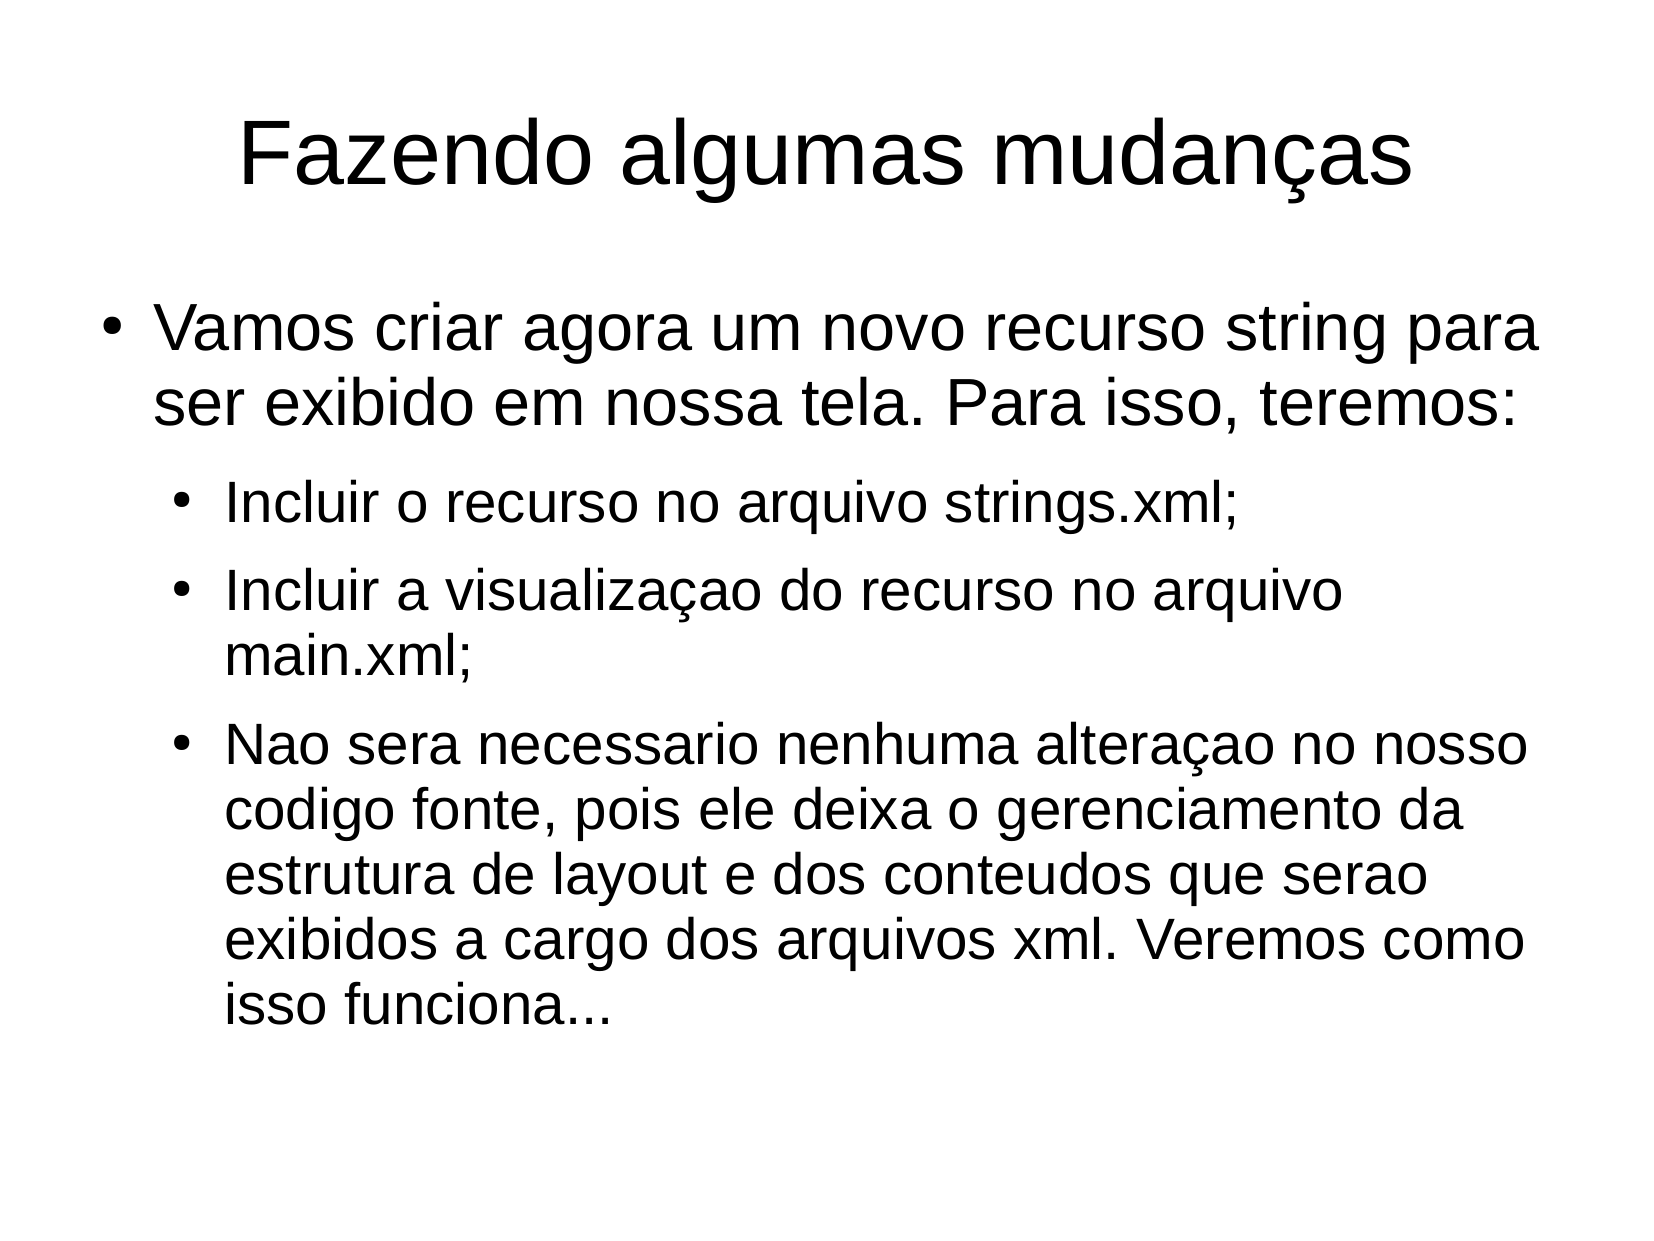

# Fazendo algumas mudanças
Vamos criar agora um novo recurso string para ser exibido em nossa tela. Para isso, teremos:
Incluir o recurso no arquivo strings.xml;
Incluir a visualizaçao do recurso no arquivo main.xml;
Nao sera necessario nenhuma alteraçao no nosso codigo fonte, pois ele deixa o gerenciamento da estrutura de layout e dos conteudos que serao exibidos a cargo dos arquivos xml. Veremos como isso funciona...